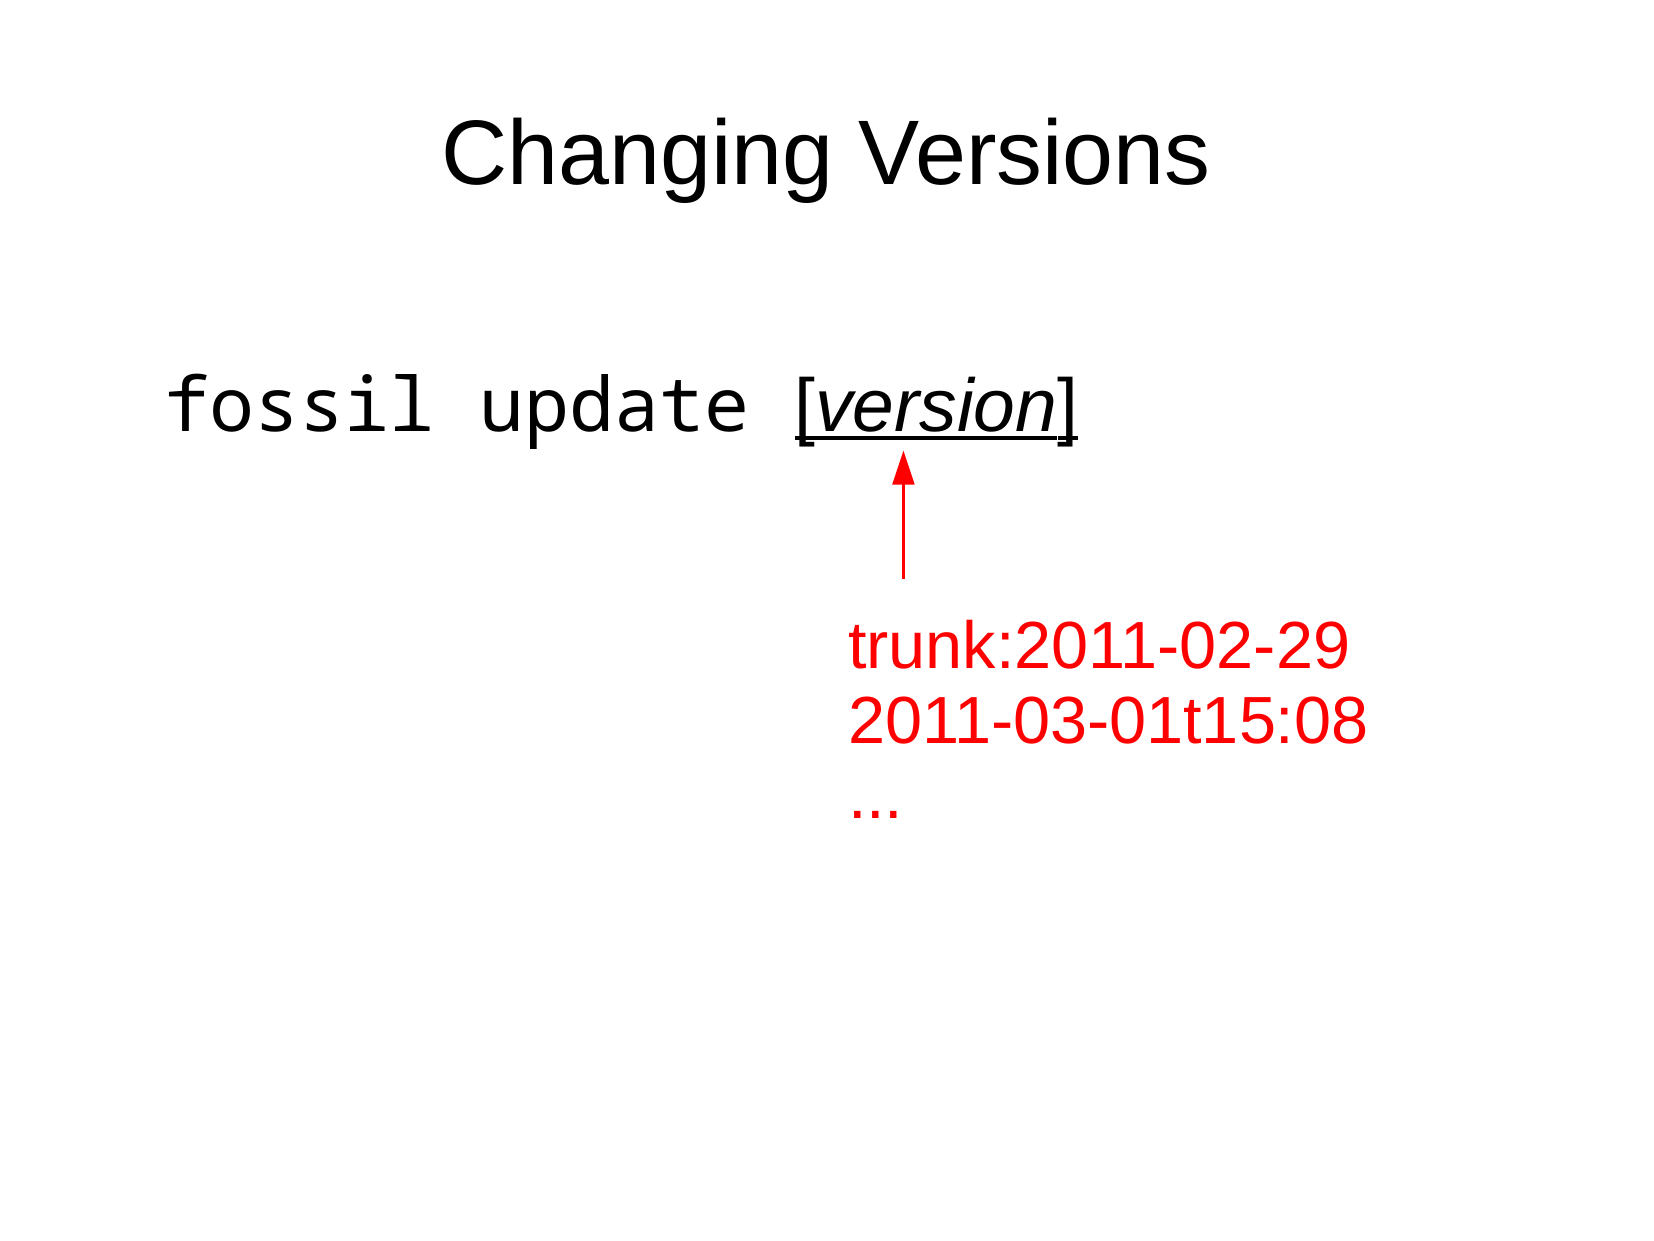

# Changing Versions
fossil update [version]
trunk:2011-02-29
2011-03-01t15:08
...